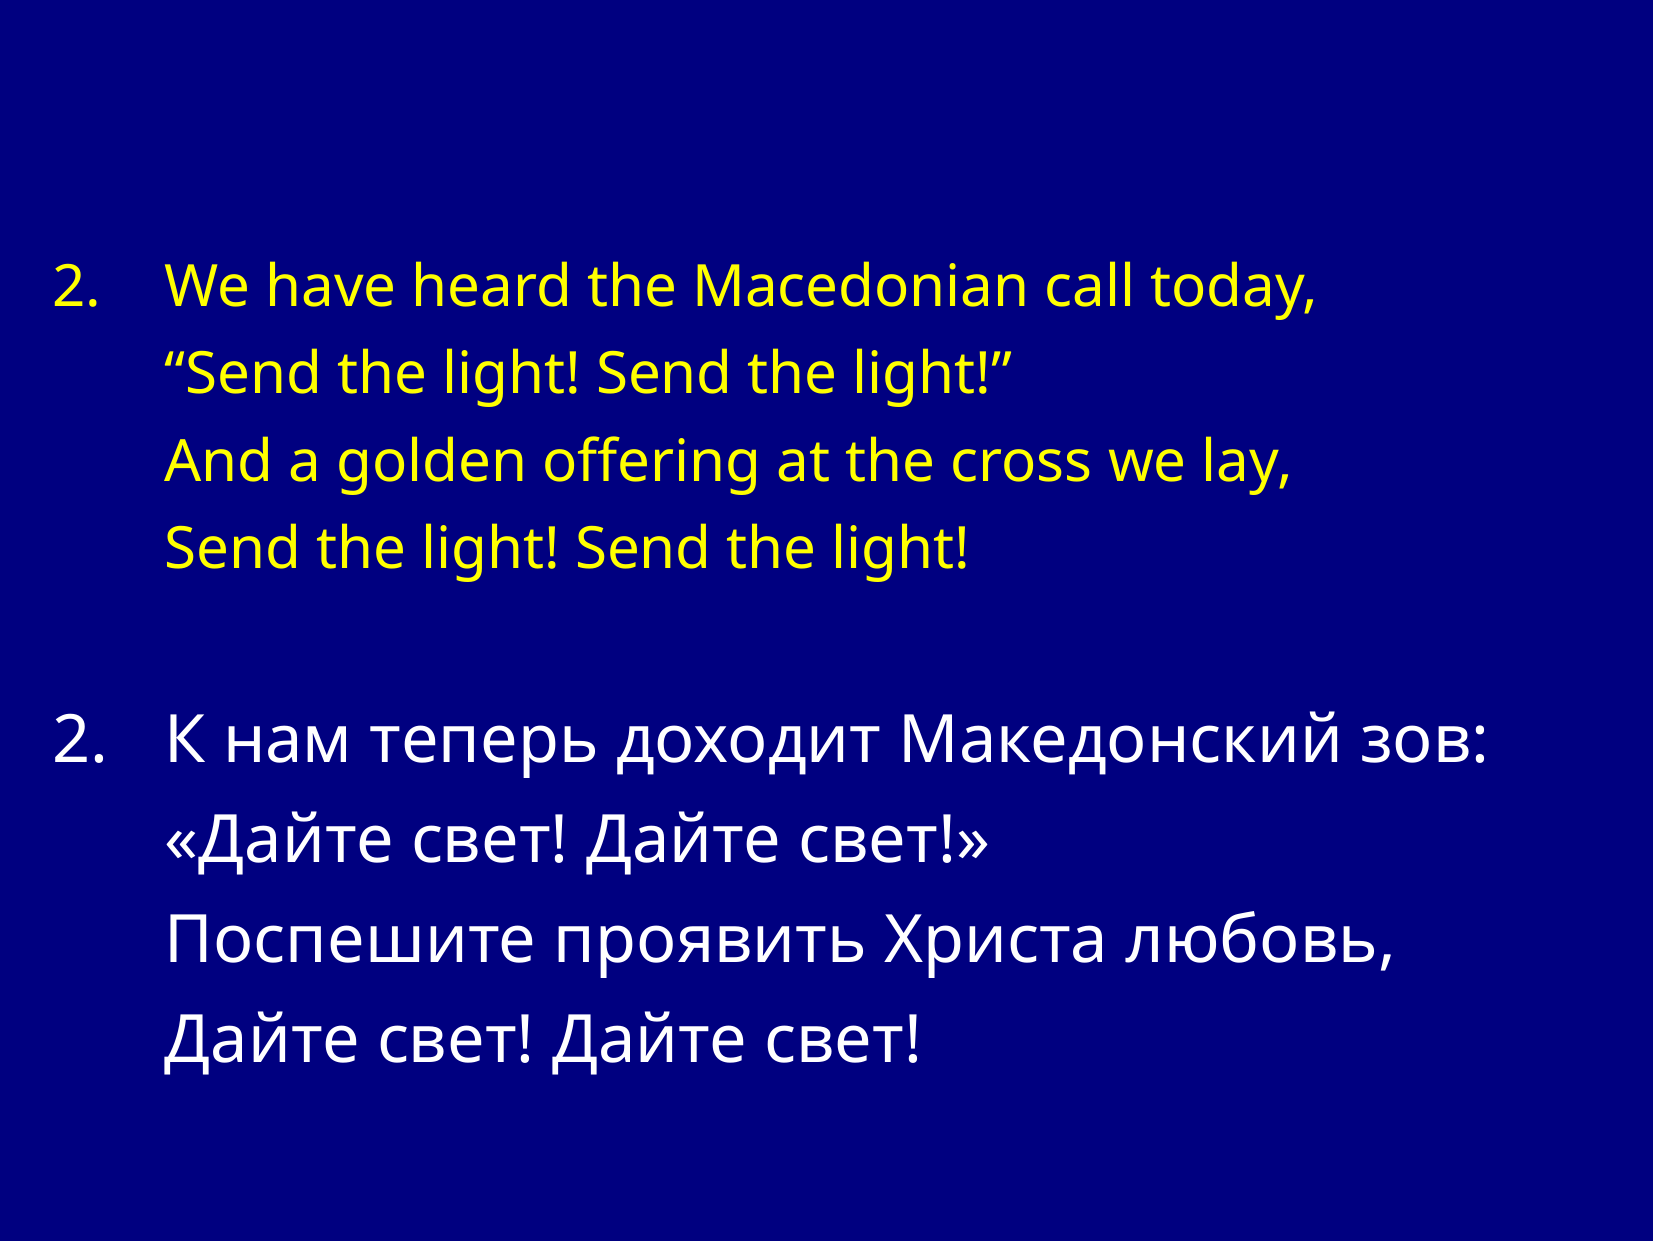

2.	We have heard the Macedonian call today,
	“Send the light! Send the light!”
	And a golden offering at the cross we lay,
	Send the light! Send the light!
2.	К нам теперь доходит Македонский зов:
	«Дайте свет! Дайте свет!»
	Поспешите проявить Христа любовь,
	Дайте свет! Дайте свет!